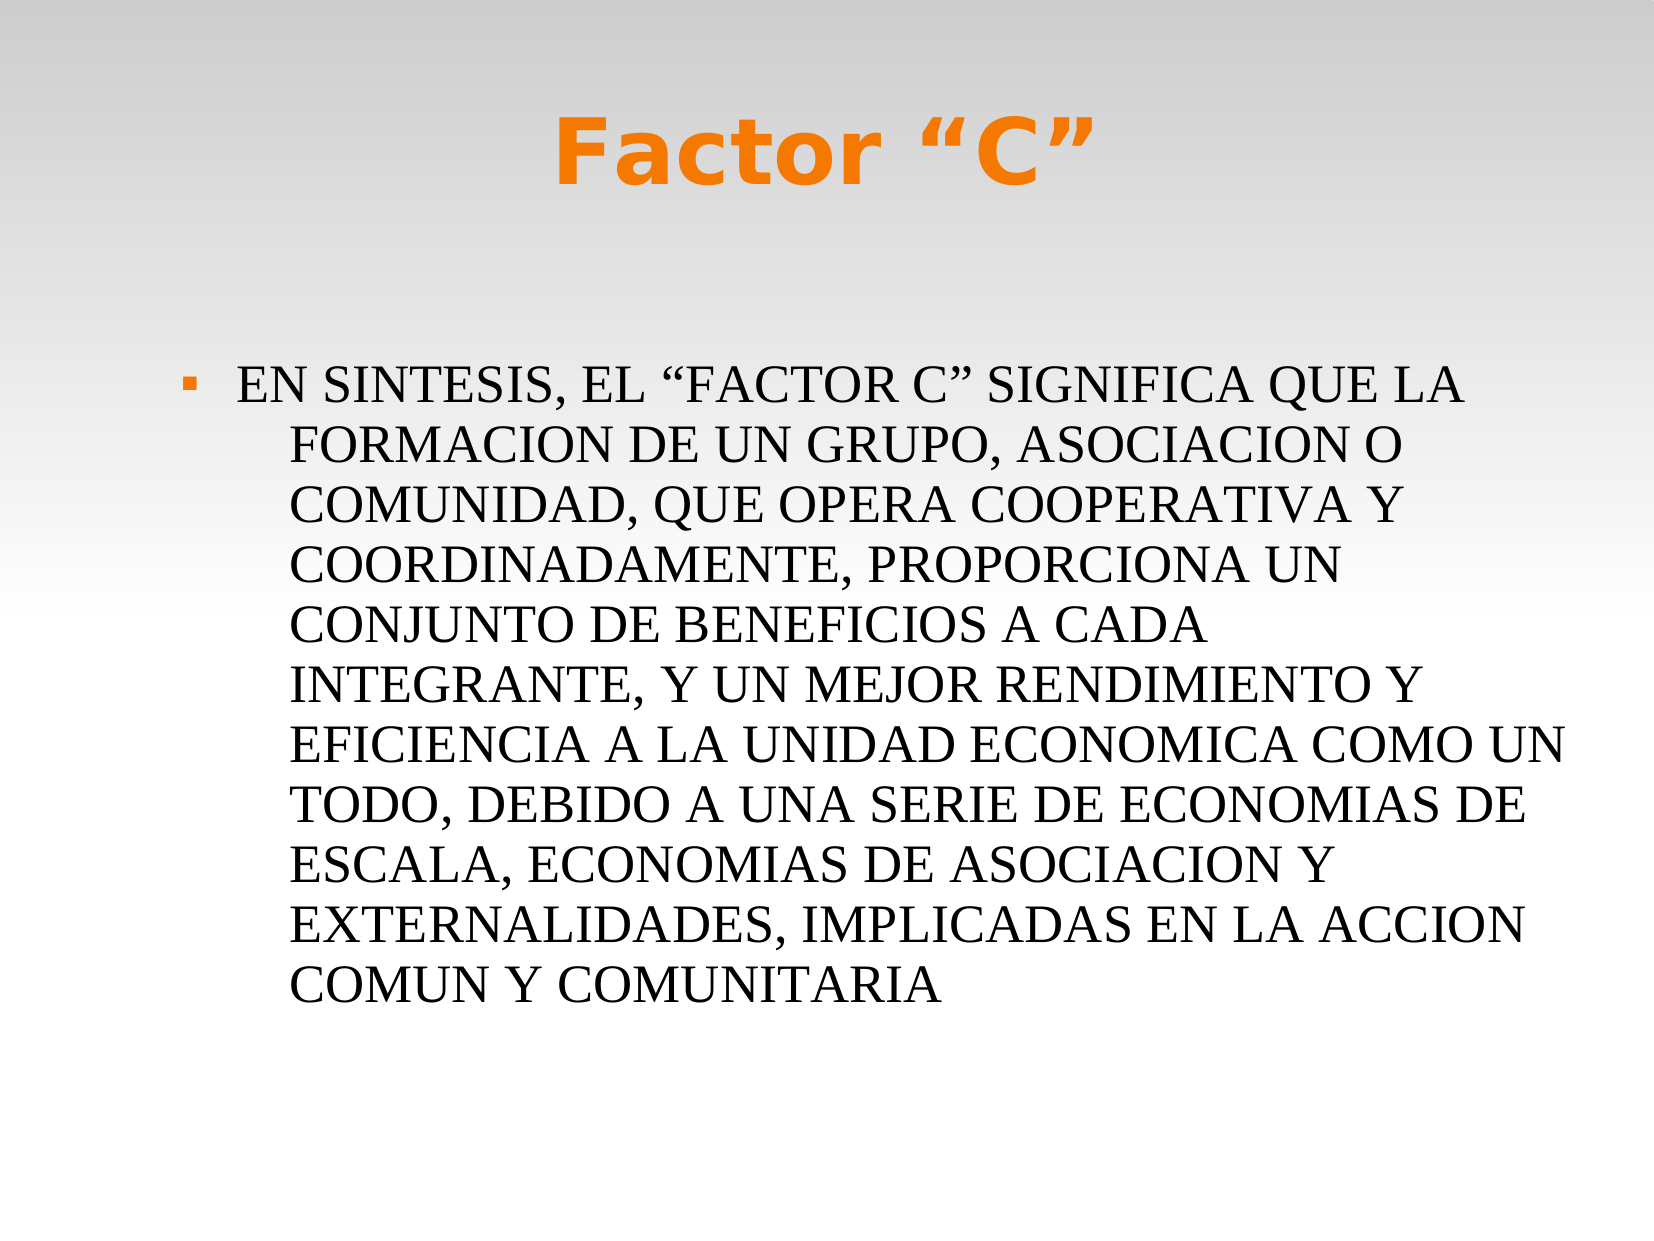

# Factor “C”
EN SINTESIS, EL “FACTOR C” SIGNIFICA QUE LA FORMACION DE UN GRUPO, ASOCIACION O COMUNIDAD, QUE OPERA COOPERATIVA Y COORDINADAMENTE, PROPORCIONA UN CONJUNTO DE BENEFICIOS A CADA INTEGRANTE, Y UN MEJOR RENDIMIENTO Y EFICIENCIA A LA UNIDAD ECONOMICA COMO UN TODO, DEBIDO A UNA SERIE DE ECONOMIAS DE ESCALA, ECONOMIAS DE ASOCIACION Y EXTERNALIDADES, IMPLICADAS EN LA ACCION COMUN Y COMUNITARIA